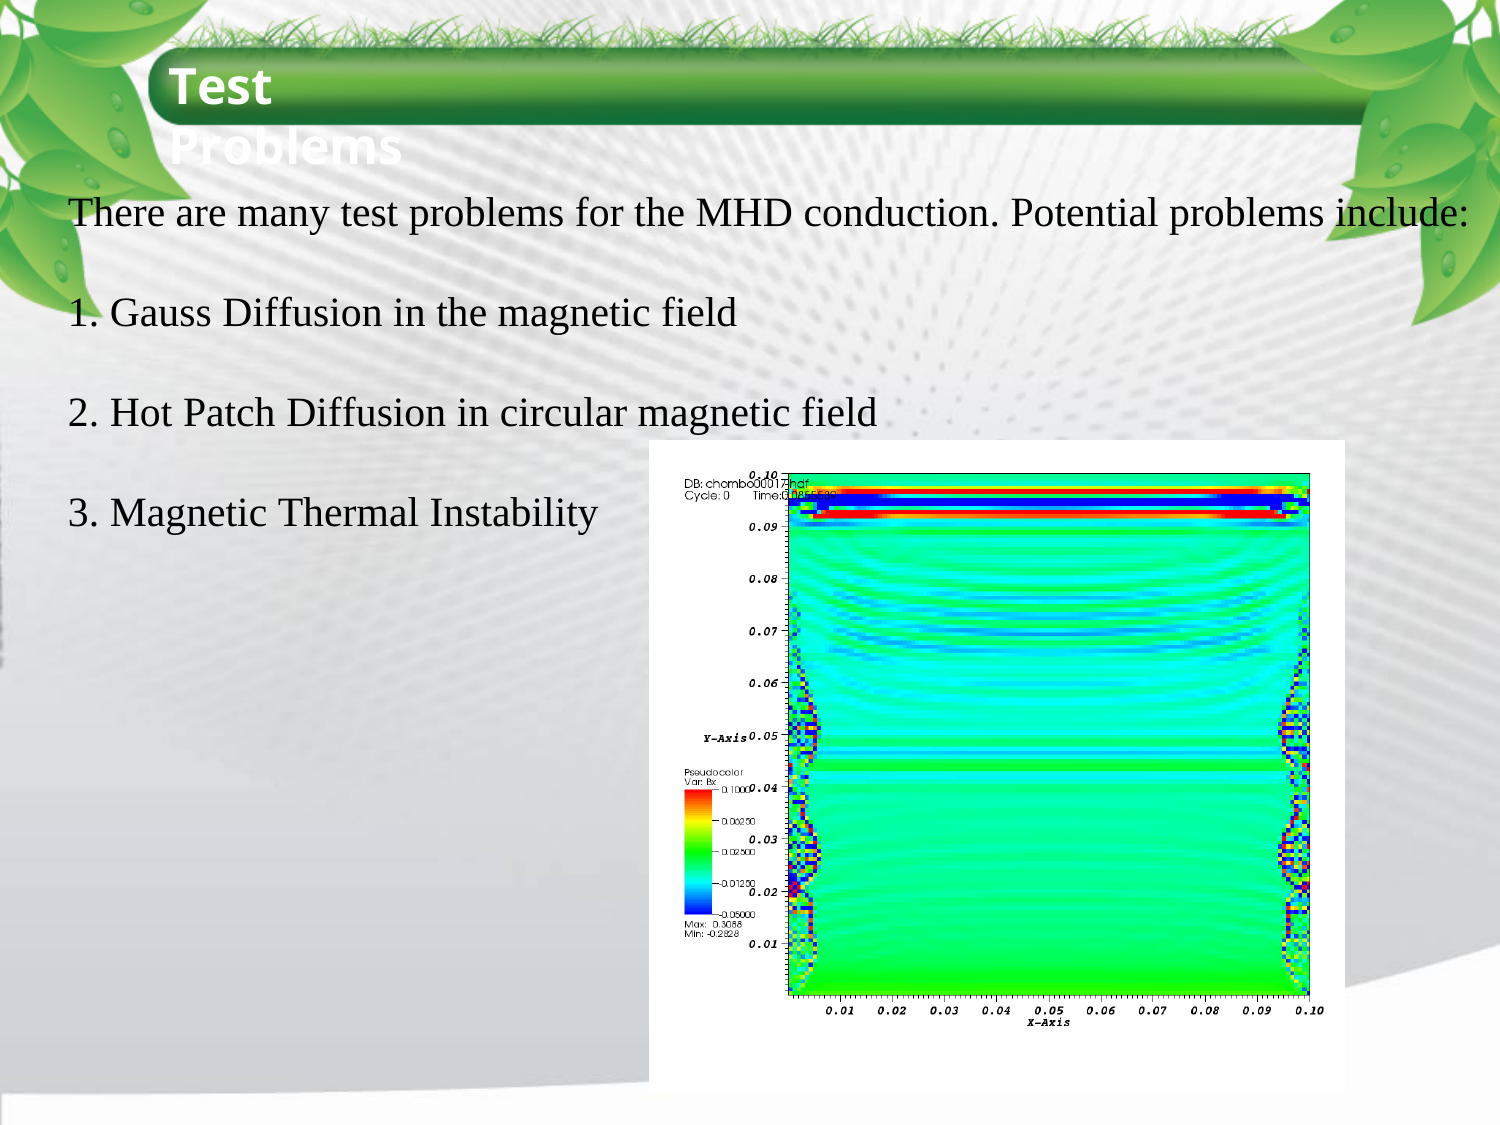

Test Problems
There are many test problems for the MHD conduction. Potential problems include:
1. Gauss Diffusion in the magnetic field
2. Hot Patch Diffusion in circular magnetic field
3. Magnetic Thermal Instability